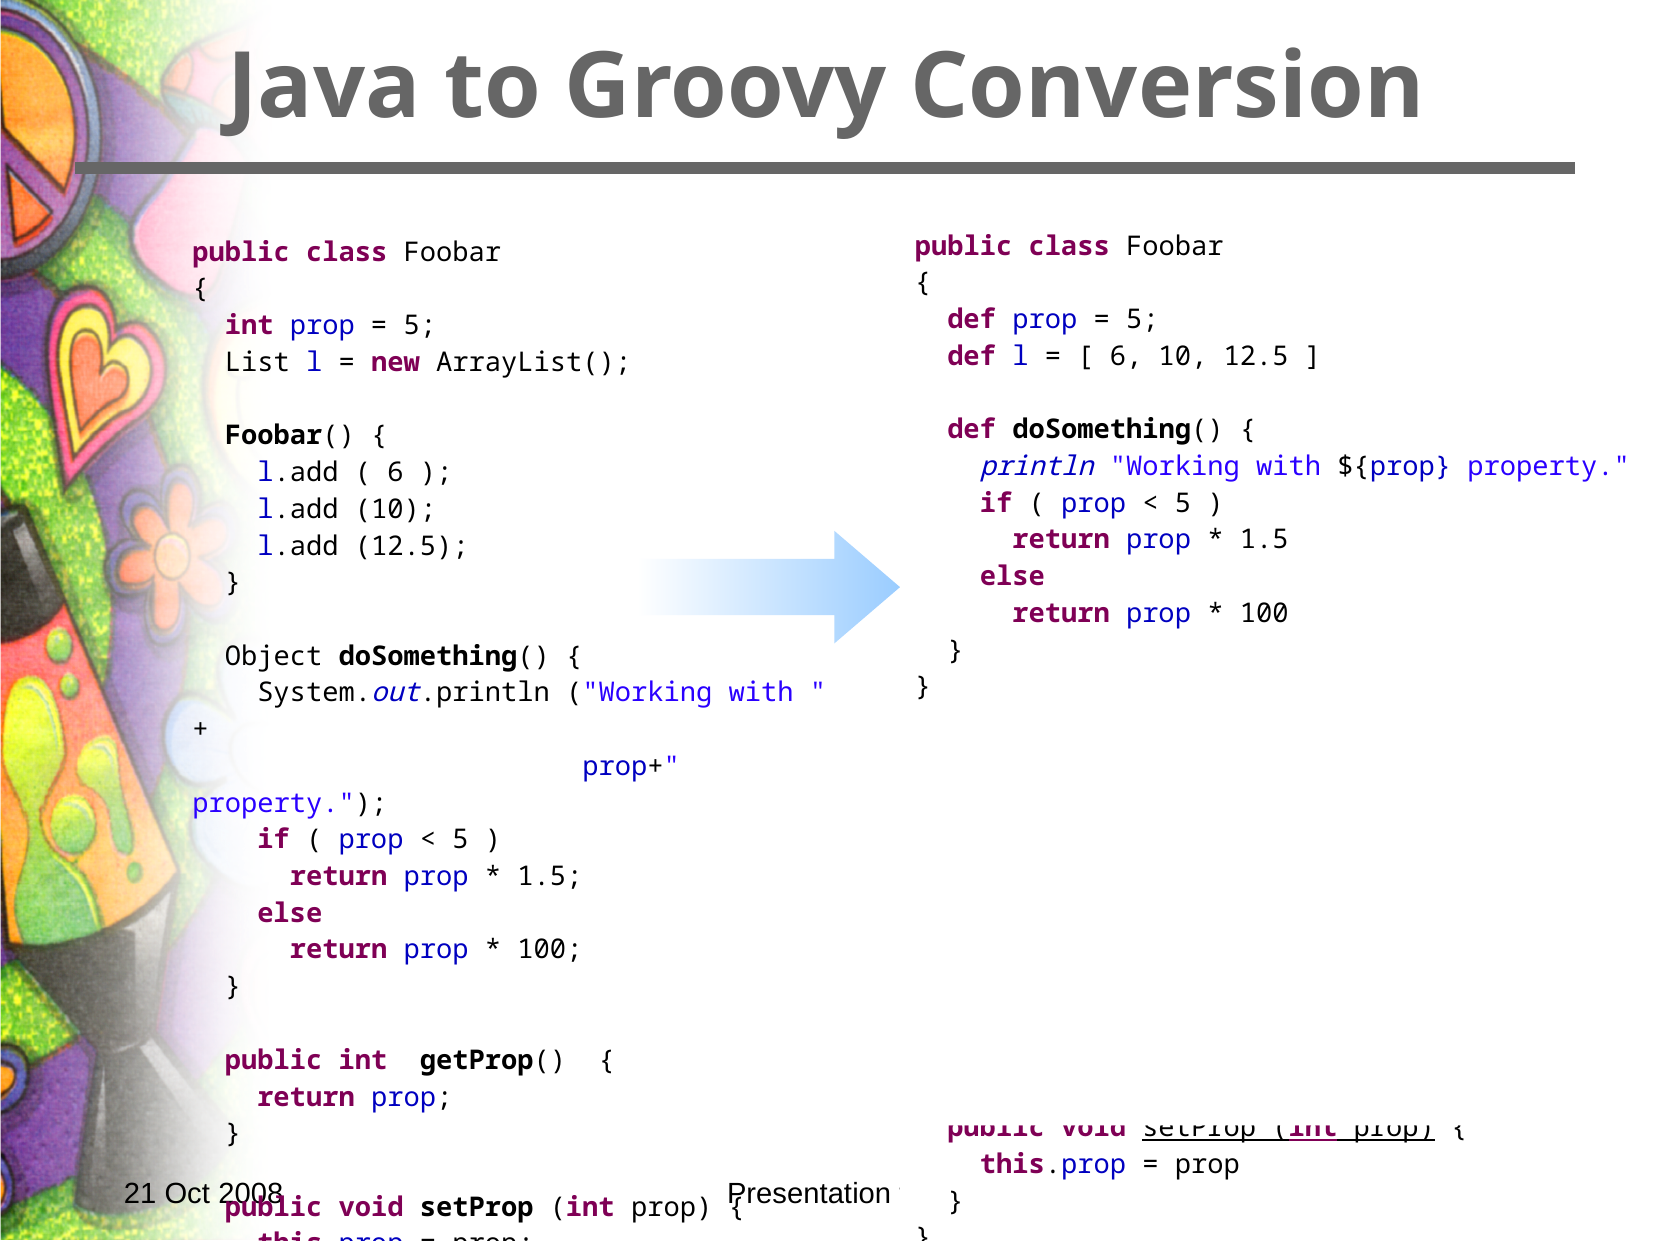

# Java to Groovy Conversion
public class Foobar
{
 int prop = 5;
 List l = new ArrayList()
 Foobar() {
 l.add 6
 l.add 10
 l.add 12.5
 }
 Object doSomething() {
 println "Working with "+prop+" property."
 if ( prop < 5 )
 return prop * 1.5
 else
 return prop * 100
 }
 public int getProp() {
 return prop
 }
 public void setProp (int prop) {
 this.prop = prop
 }
}
public class Foobar
{
 int prop = 5;
 List l = new ArrayList()
 Foobar() {
 l.add 6
 l.add 10
 l.add 12.5
 }
 Object doSomething() {
 println "Working with "+prop+" property."
 if ( prop < 5 )
 return prop * 1.5
 else
 return prop * 100
 }
}
public class Foobar
{
 int prop = 5;
 List l = [ 6, 10, 12.5 ]
 Foobar() {
 }
 Object doSomething() {
 println "Working with "+prop+" property."
 if ( prop < 5 )
 return prop * 1.5
 else
 return prop * 100
 }
}
public class Foobar
{
 int prop = 5;
 List l = [ 6, 10, 12.5 ]
 Foobar() {
 }
 Object doSomething() {
 println "Working with ${prop} property."
 if ( prop < 5 )
 return prop * 1.5
 else
 return prop * 100
 }
}
public class Foobar
{
 def prop = 5;
 def l = [ 6, 10, 12.5 ]
 def doSomething() {
 println "Working with ${prop} property."
 if ( prop < 5 )
 return prop * 1.5
 else
 return prop * 100
 }
}
public class Foobar
{
 int prop = 5;
 List l = new ArrayList()
 Foobar() {
 l.add 6
 l.add 10
 l.add 12.5
 }
 Object doSomething() {
 System.out.println ("Working with " +
 prop+" property.")
 if ( prop < 5 )
 return prop * 1.5
 else
 return prop * 100
 }
 public int getProp() {
 return prop
 }
 public void setProp (int prop) {
 this.prop = prop
 }
}
public class Foobar
{
 int prop = 5;
 List l = new ArrayList();
 Foobar() {
 l.add ( 6 );
 l.add (10);
 l.add (12.5);
 }
 Object doSomething() {
 System.out.println ("Working with " +
 prop+" property.");
 if ( prop < 5 )
 return prop * 1.5;
 else
 return prop * 100;
 }
 public int getProp() {
 return prop;
 }
 public void setProp (int prop) {
 this.prop = prop;
 }
}
21 Oct 2008
Presentation to PJUG
5